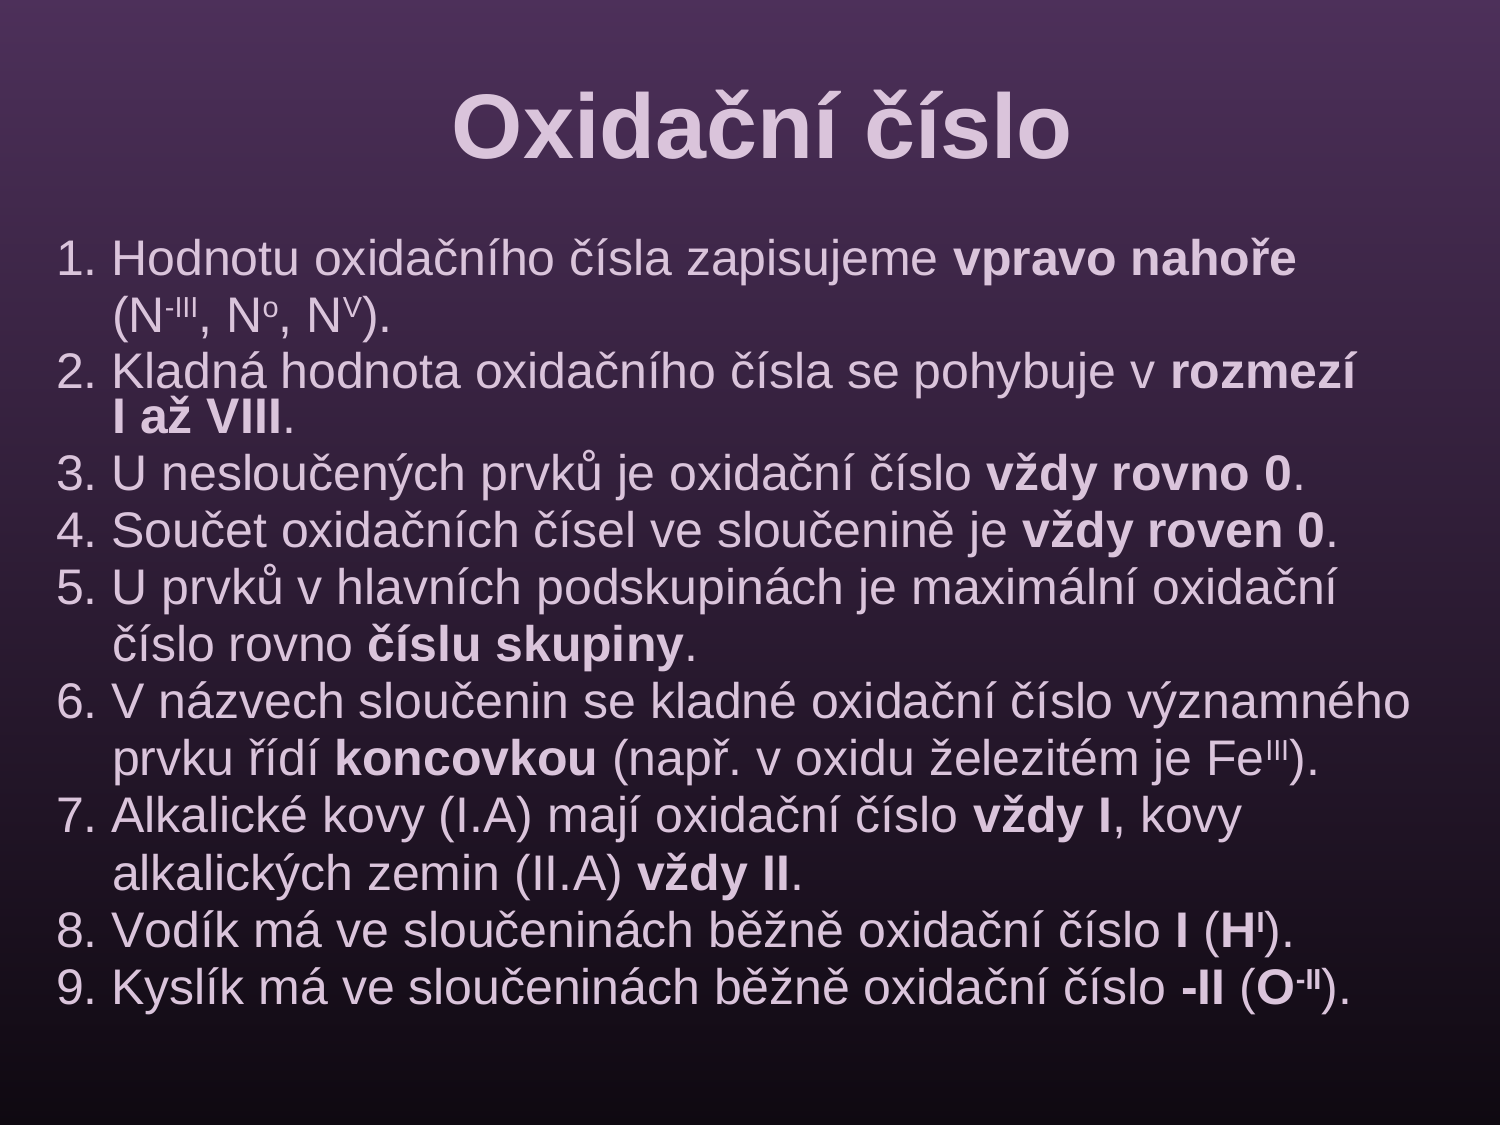

# Oxidační číslo
1. Hodnotu oxidačního čísla zapisujeme vpravo nahoře
 (N-III, No, NV).
2. Kladná hodnota oxidačního čísla se pohybuje v rozmezí
I až VIII.
3. U nesloučených prvků je oxidační číslo vždy rovno 0.
4. Součet oxidačních čísel ve sloučenině je vždy roven 0.
5. U prvků v hlavních podskupinách je maximální oxidační
 číslo rovno číslu skupiny.
6. V názvech sloučenin se kladné oxidační číslo významného
 prvku řídí koncovkou (např. v oxidu železitém je FeIII).
7. Alkalické kovy (I.A) mají oxidační číslo vždy I, kovy
 alkalických zemin (II.A) vždy II.
8. Vodík má ve sloučeninách běžně oxidační číslo I (HI).
9. Kyslík má ve sloučeninách běžně oxidační číslo -II (O-II).